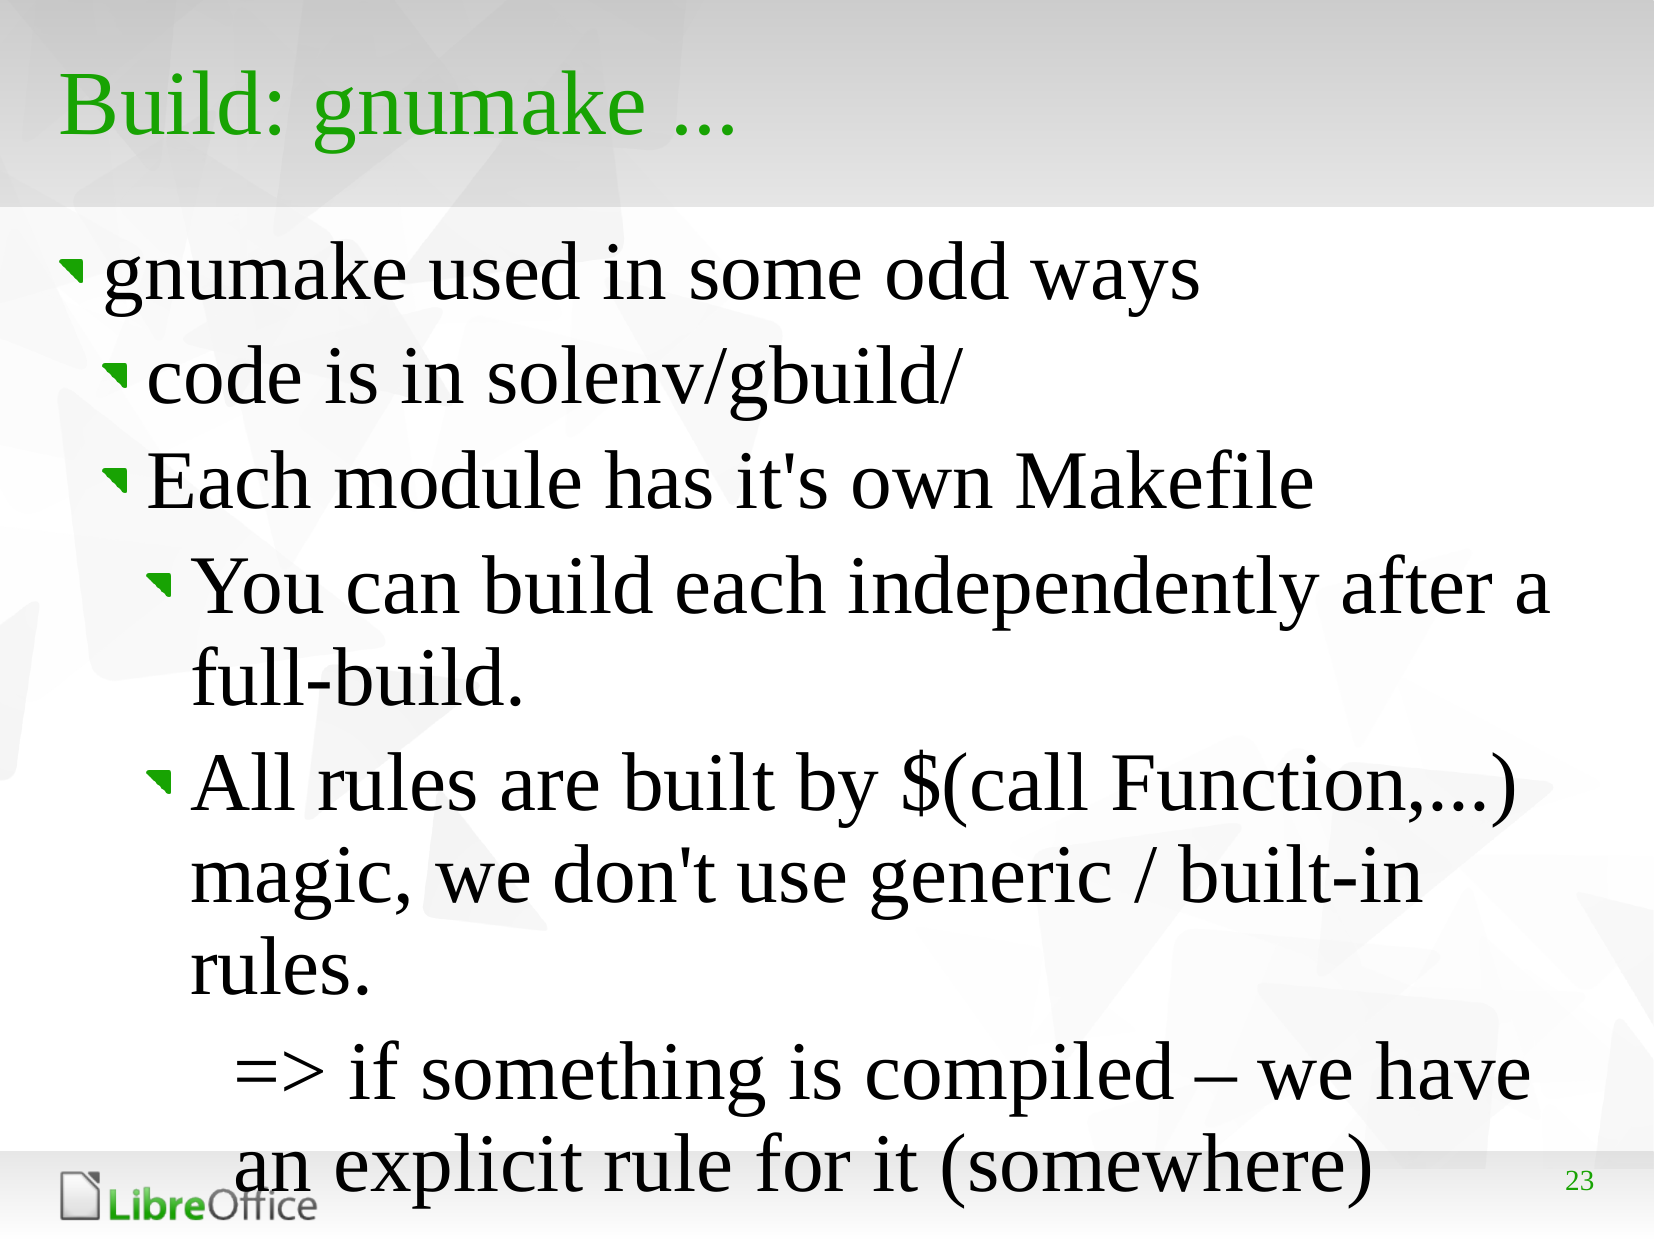

# Build: gnumake ...
gnumake used in some odd ways
code is in solenv/gbuild/
Each module has it's own Makefile
You can build each independently after a full-build.
All rules are built by $(call Function,...) magic, we don't use generic / built-in rules.
=> if something is compiled – we have an explicit rule for it (somewhere)
23